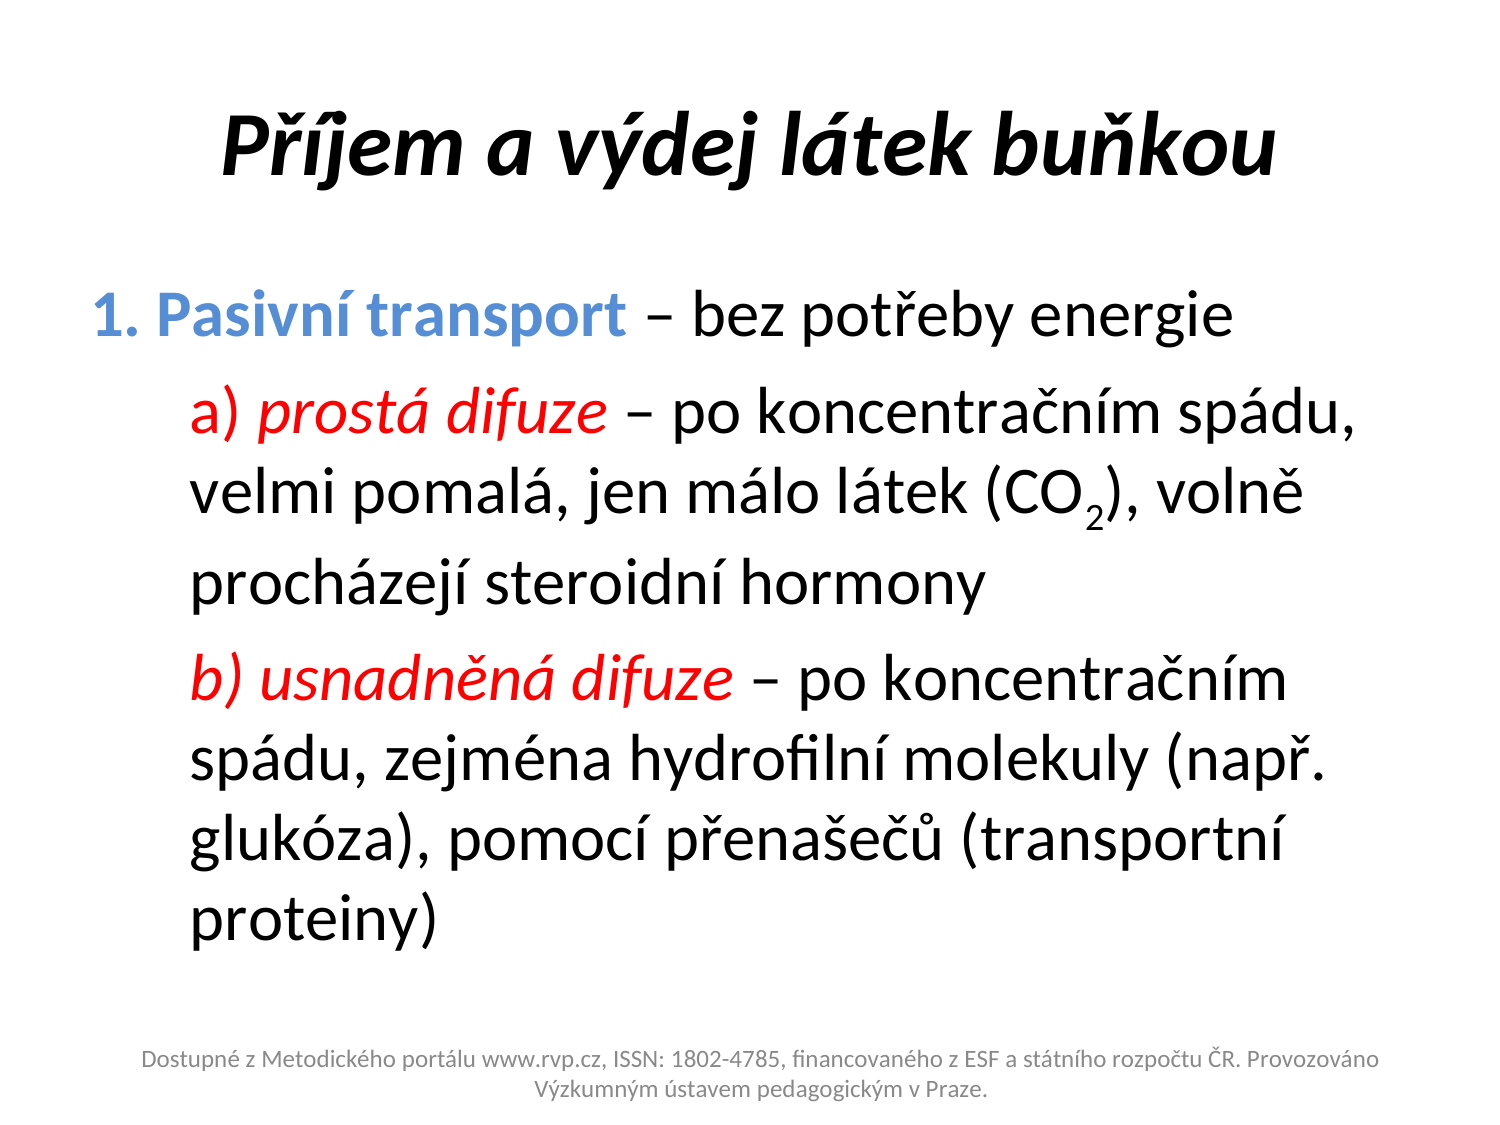

# Příjem a výdej látek buňkou
1. Pasivní transport – bez potřeby energie
	a) prostá difuze – po koncentračním spádu, velmi pomalá, jen málo látek (CO2), volně procházejí steroidní hormony
	b) usnadněná difuze – po koncentračním spádu, zejména hydrofilní molekuly (např. glukóza), pomocí přenašečů (transportní proteiny)
Dostupné z Metodického portálu www.rvp.cz, ISSN: 1802-4785, financovaného z ESF a státního rozpočtu ČR. Provozováno Výzkumným ústavem pedagogickým v Praze.